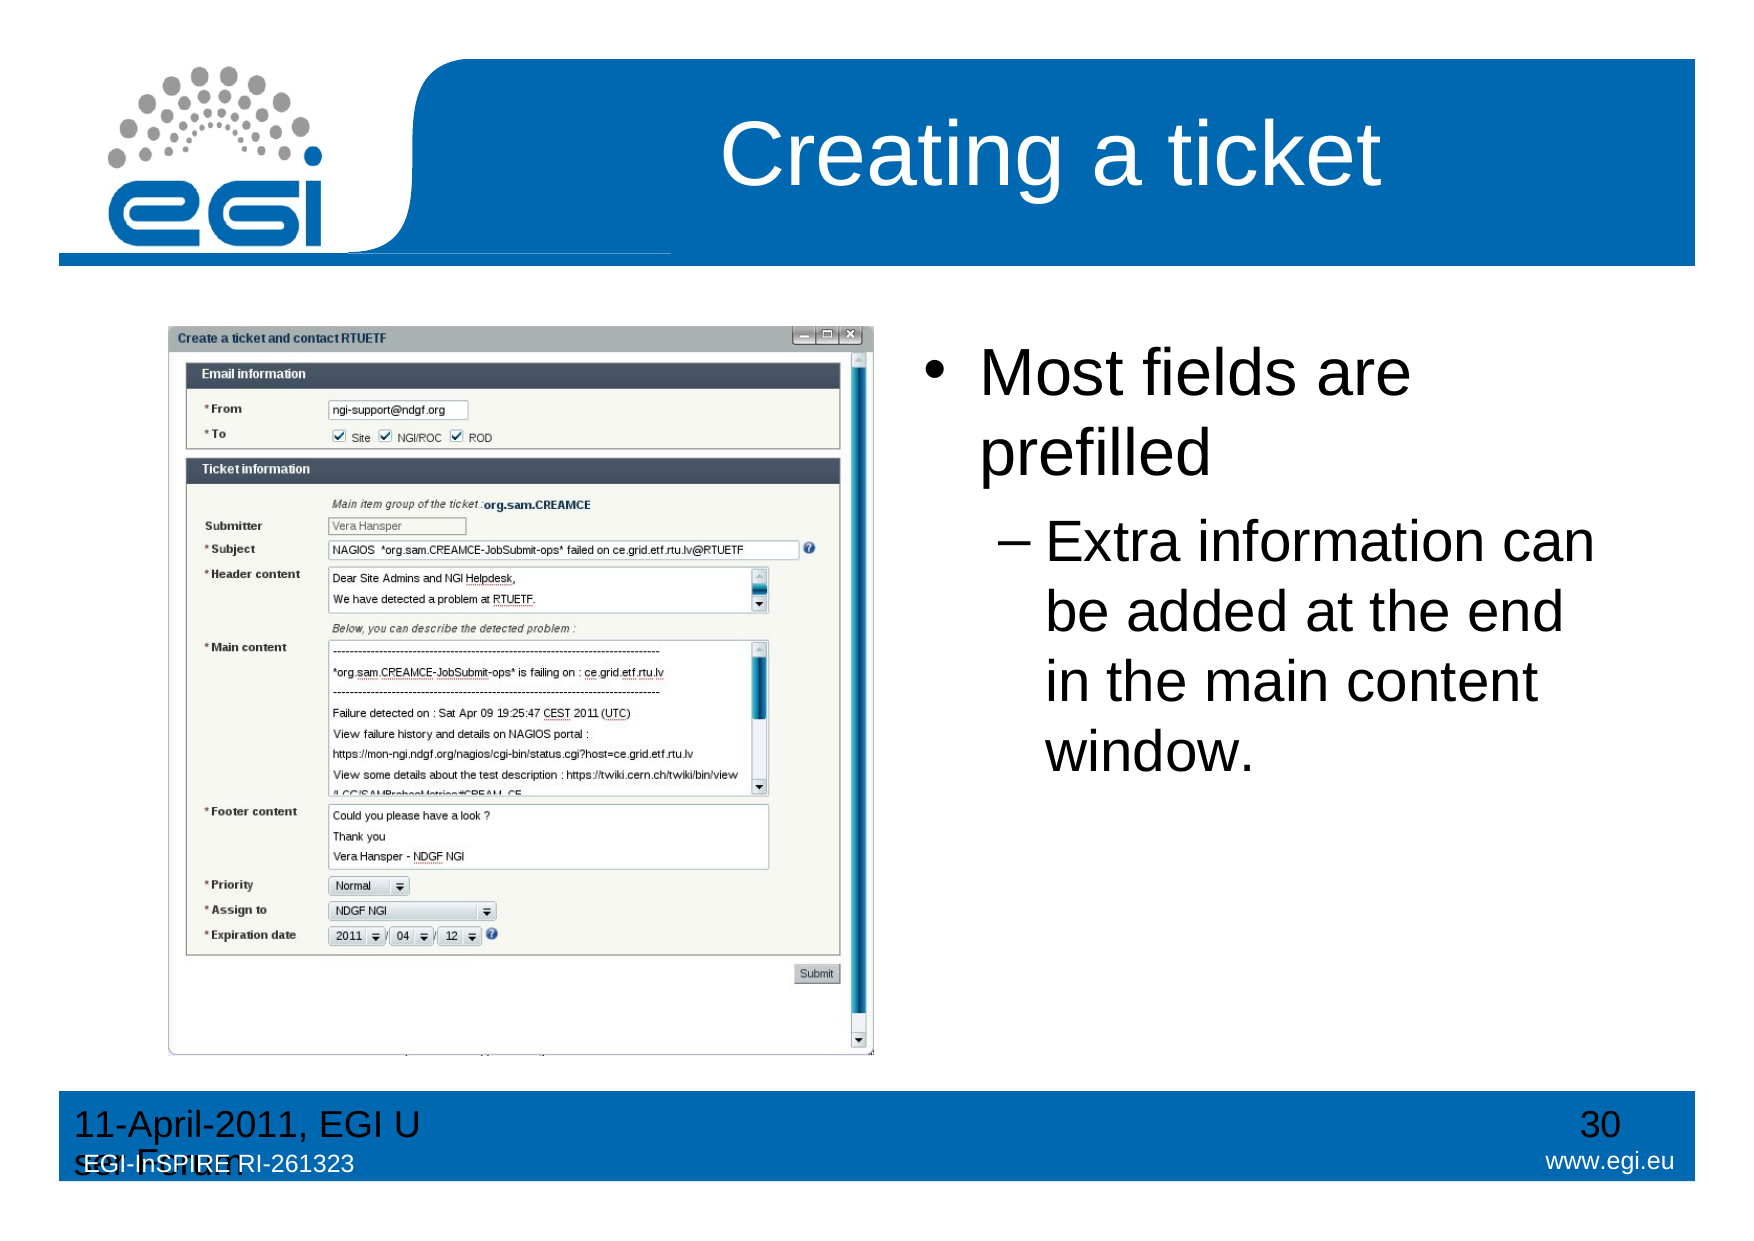

# Creating a ticket
Most fields are prefilled
Extra information can be added at the end in the main content window.
11-April-2011, EGI User Forum
30
Training Guide